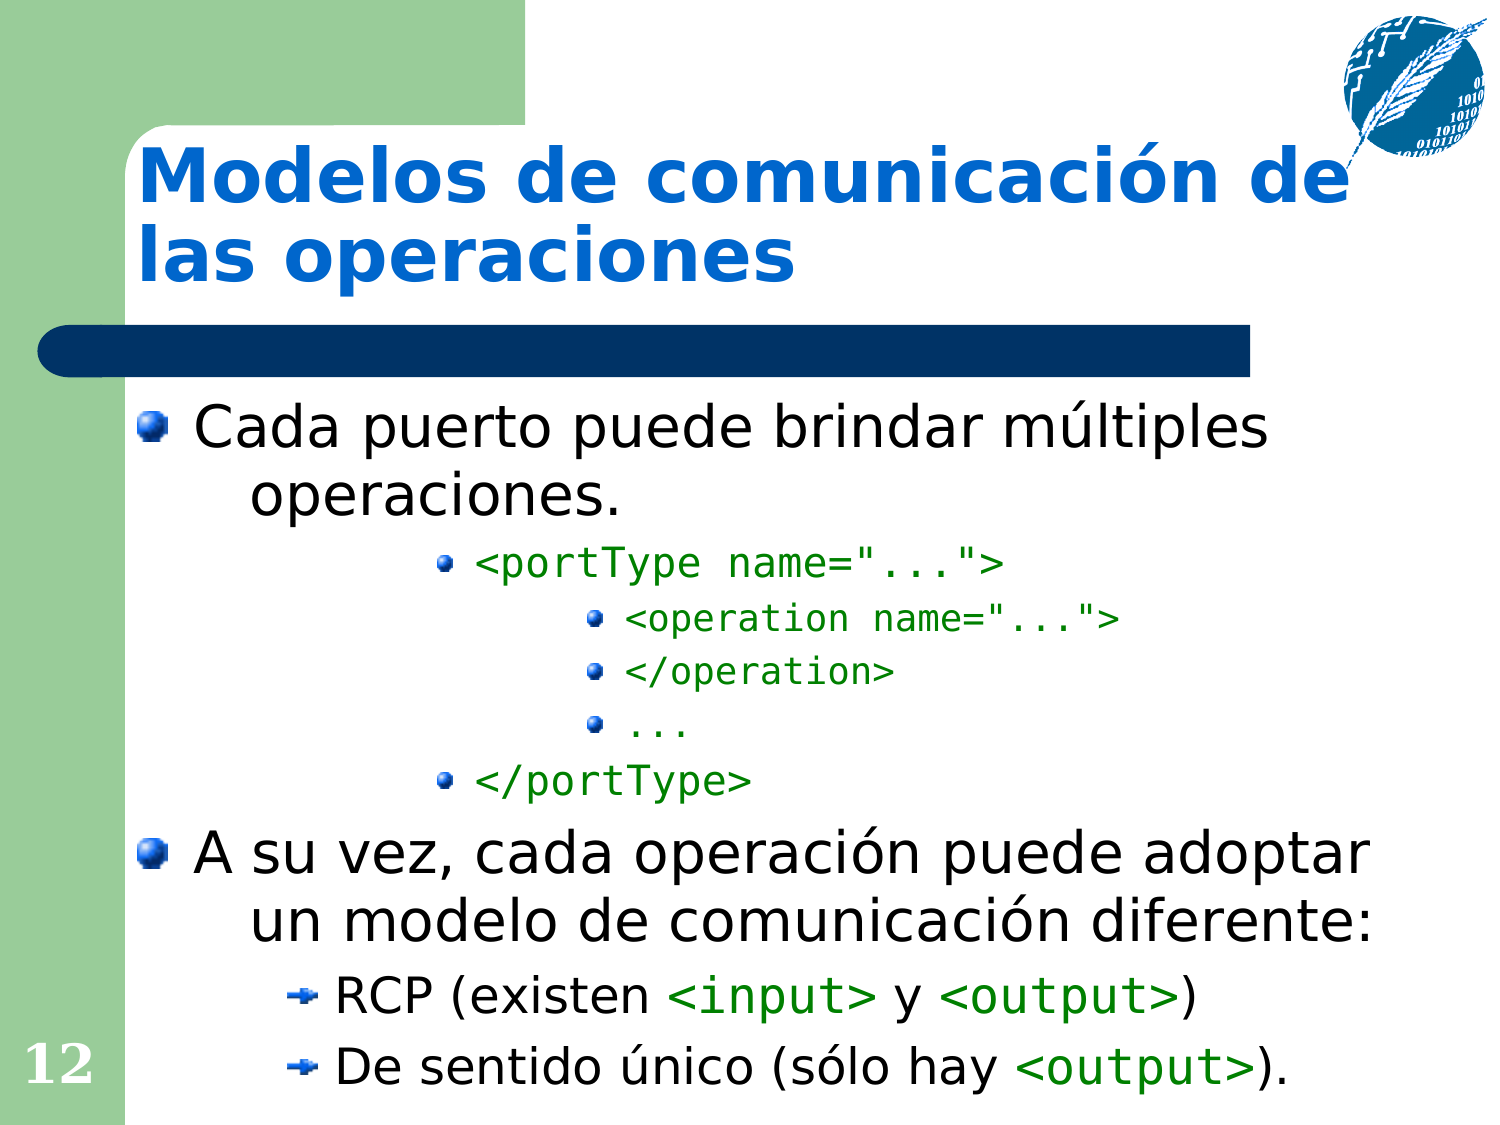

# Modelos de comunicación de las operaciones
Cada puerto puede brindar múltiples operaciones.
<portType name="...">
<operation name="...">
</operation>
...
</portType>
A su vez, cada operación puede adoptar un modelo de comunicación diferente:
RCP (existen <input> y <output>)
De sentido único (sólo hay <output>).
12